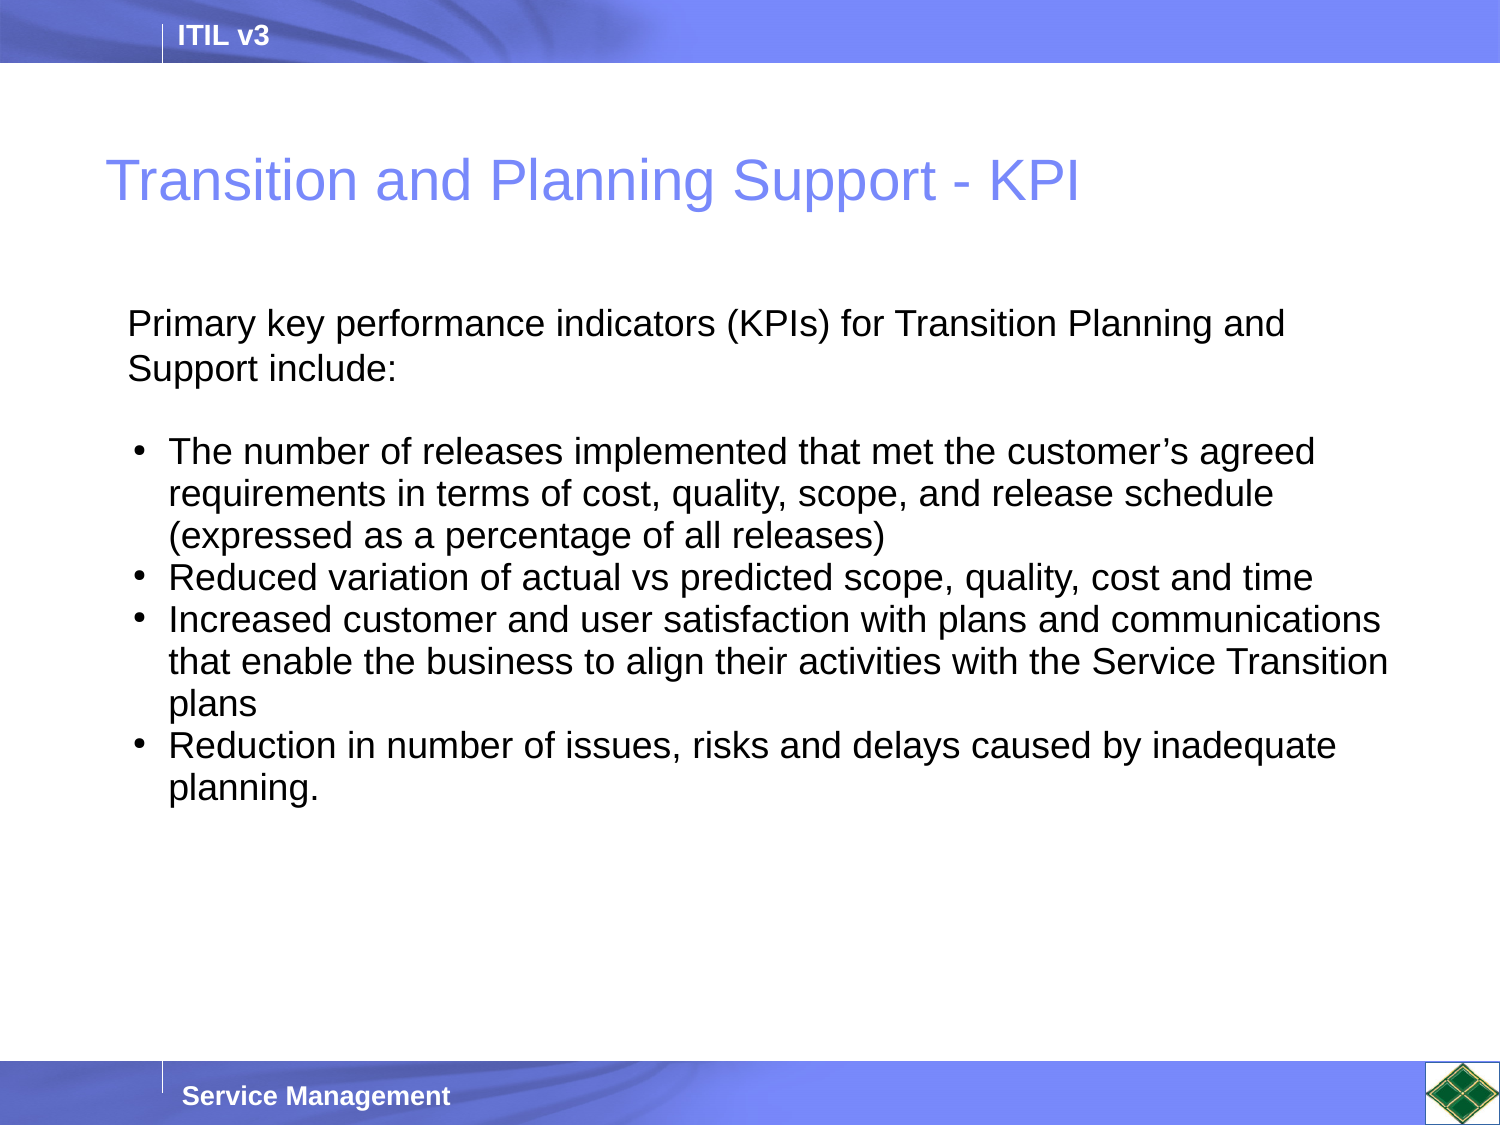

Transition and Planning Support - KPI
Primary key performance indicators (KPIs) for Transition Planning and Support include:
The number of releases implemented that met the customer’s agreed requirements in terms of cost, quality, scope, and release schedule (expressed as a percentage of all releases)
Reduced variation of actual vs predicted scope, quality, cost and time
Increased customer and user satisfaction with plans and communications that enable the business to align their activities with the Service Transition plans
Reduction in number of issues, risks and delays caused by inadequate planning.